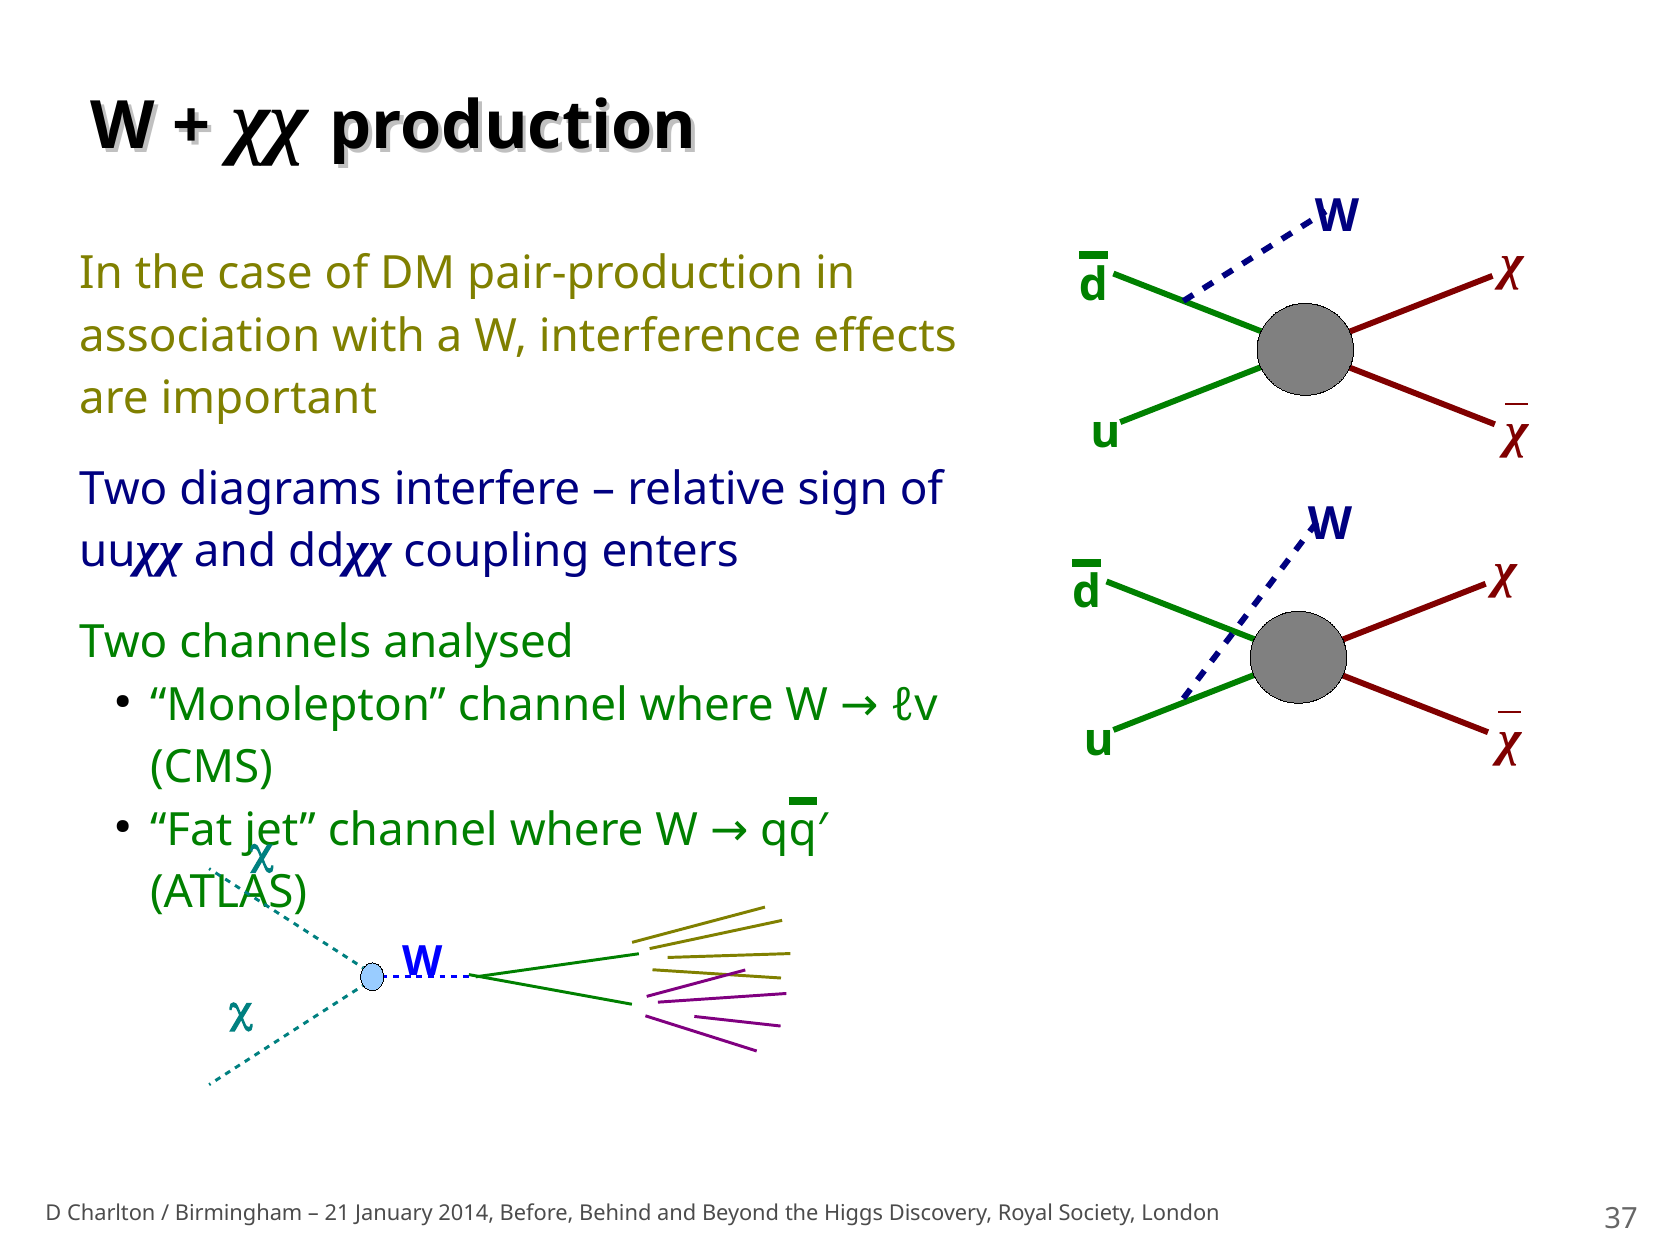

W + χχ production
W
χ
d
u
χ
In the case of DM pair-production in association with a W, interference effects are important
Two diagrams interfere – relative sign of uuχχ and ddχχ coupling enters
Two channels analysed
“Monolepton” channel where W → ℓv (CMS)
“Fat jet” channel where W → qq′ (ATLAS)
W
χ
d
u
χ
c
W
c